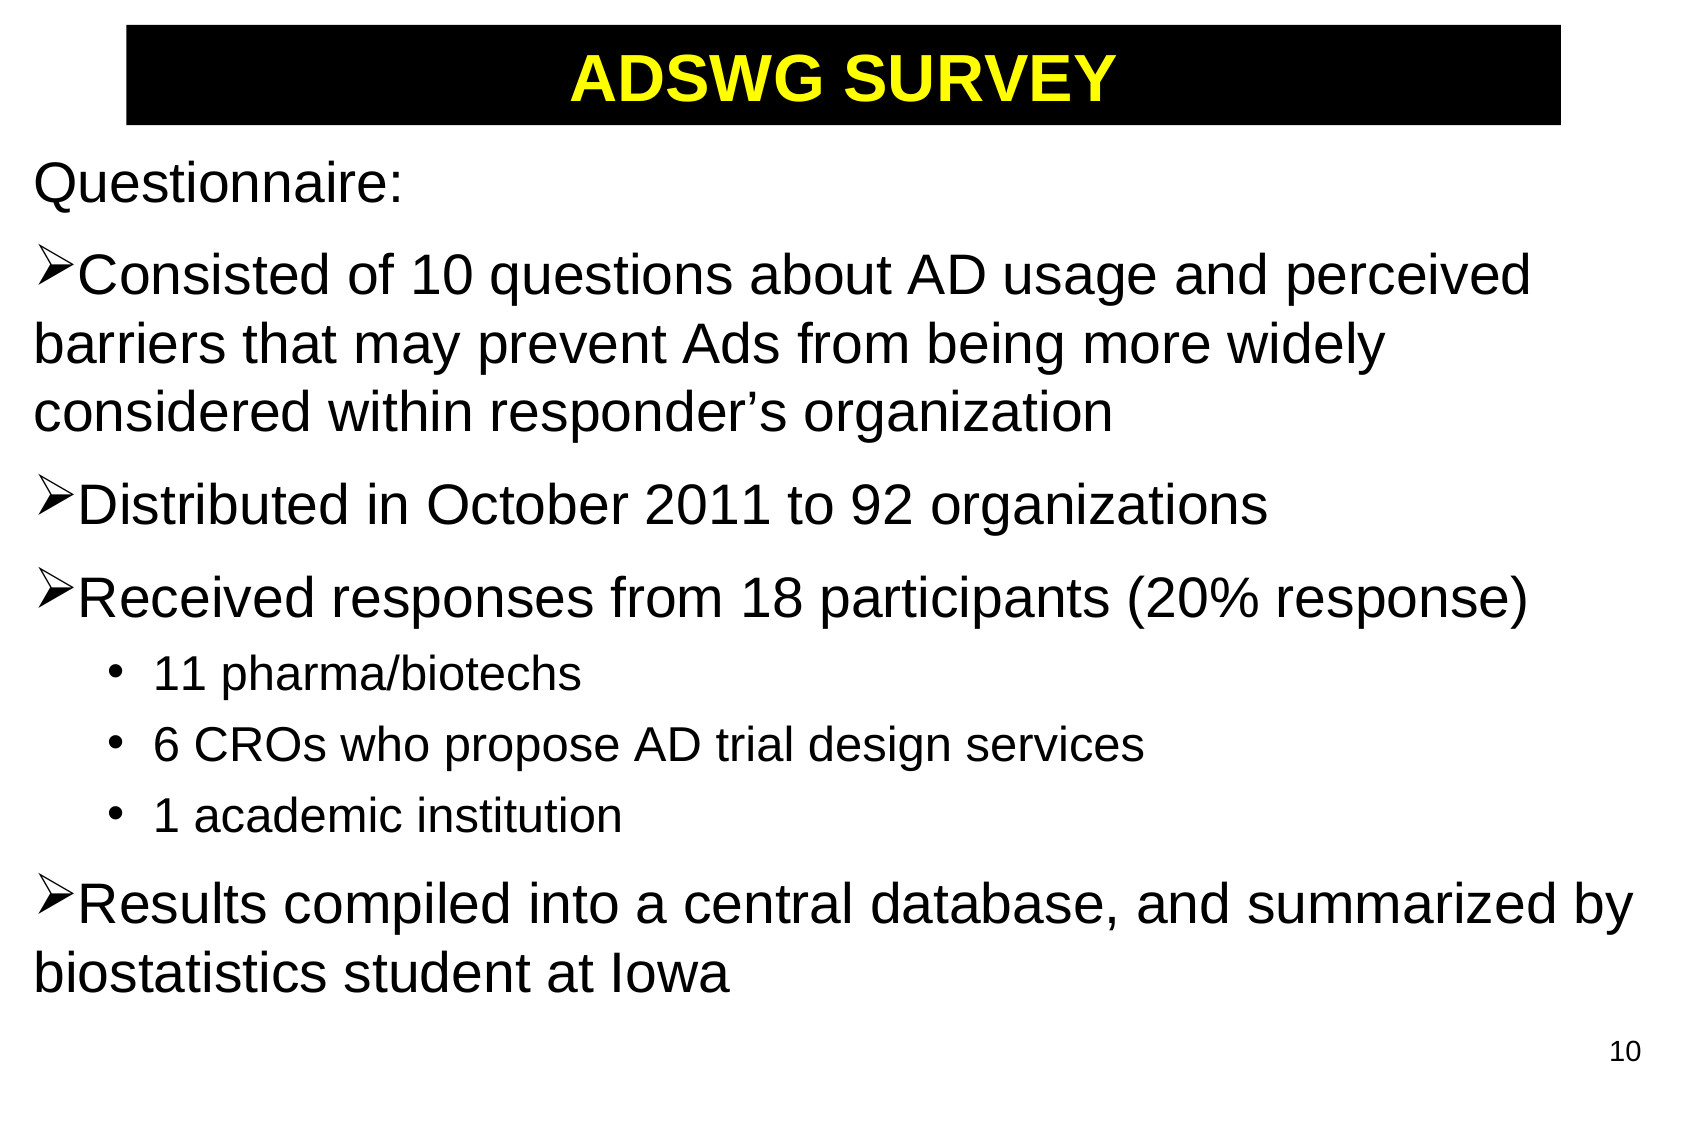

ADSWG SURVEY
Questionnaire:
Consisted of 10 questions about AD usage and perceived barriers that may prevent Ads from being more widely considered within responder’s organization
Distributed in October 2011 to 92 organizations
Received responses from 18 participants (20% response)
11 pharma/biotechs
6 CROs who propose AD trial design services
1 academic institution
Results compiled into a central database, and summarized by biostatistics student at Iowa
10